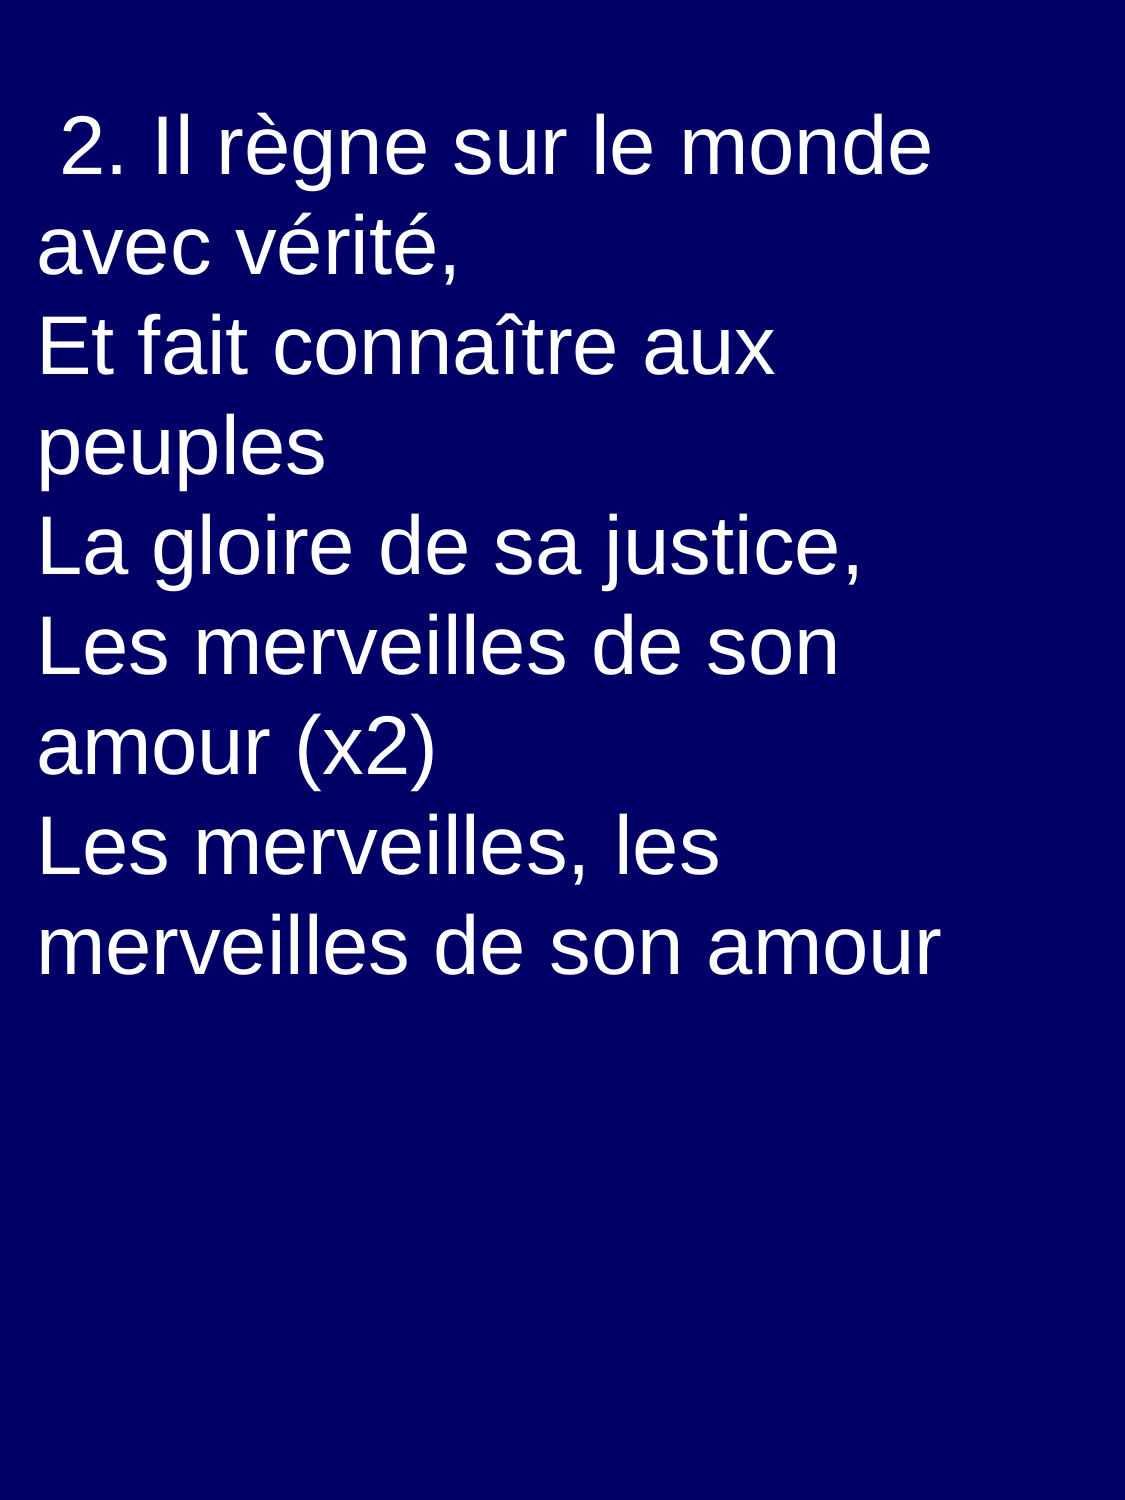

2. Il règne sur le monde avec vérité,
Et fait connaître aux peuples
La gloire de sa justice,
Les merveilles de son amour (x2)
Les merveilles, les merveilles de son amour